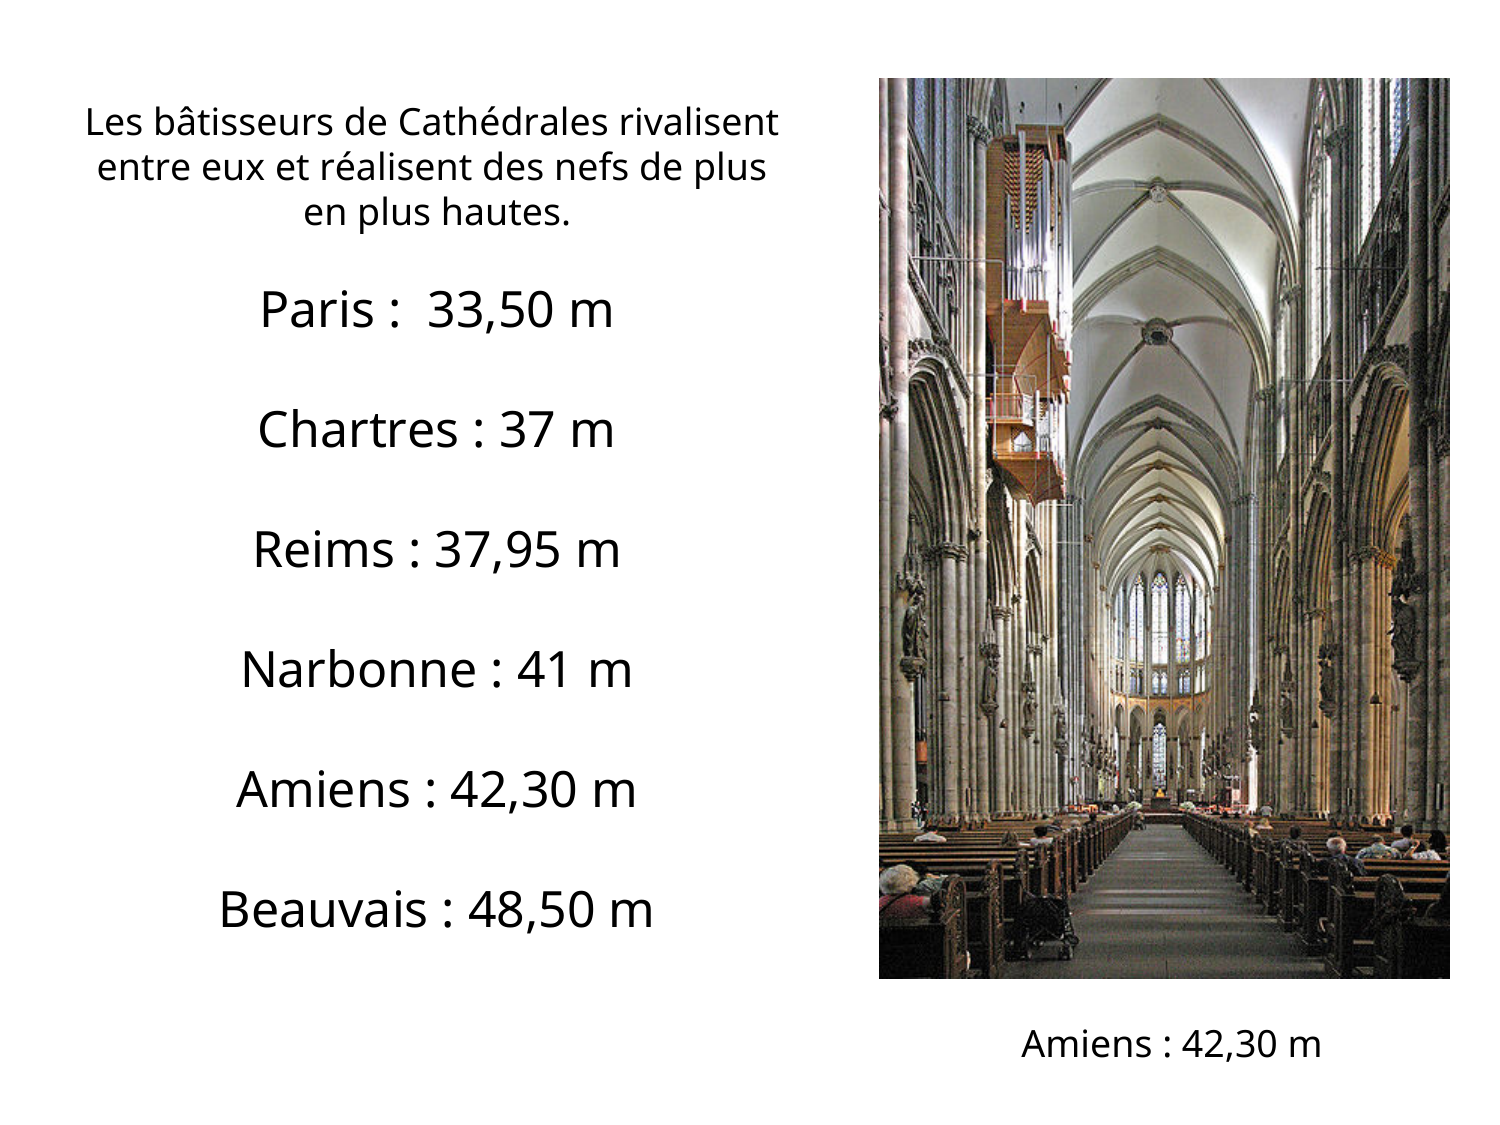

Les bâtisseurs de Cathédrales rivalisent
entre eux et réalisent des nefs de plus
en plus hautes.
Paris : 33,50 m
Chartres : 37 m
Reims : 37,95 m
Narbonne : 41 m
Amiens : 42,30 m
Beauvais : 48,50 m
Amiens : 42,30 m